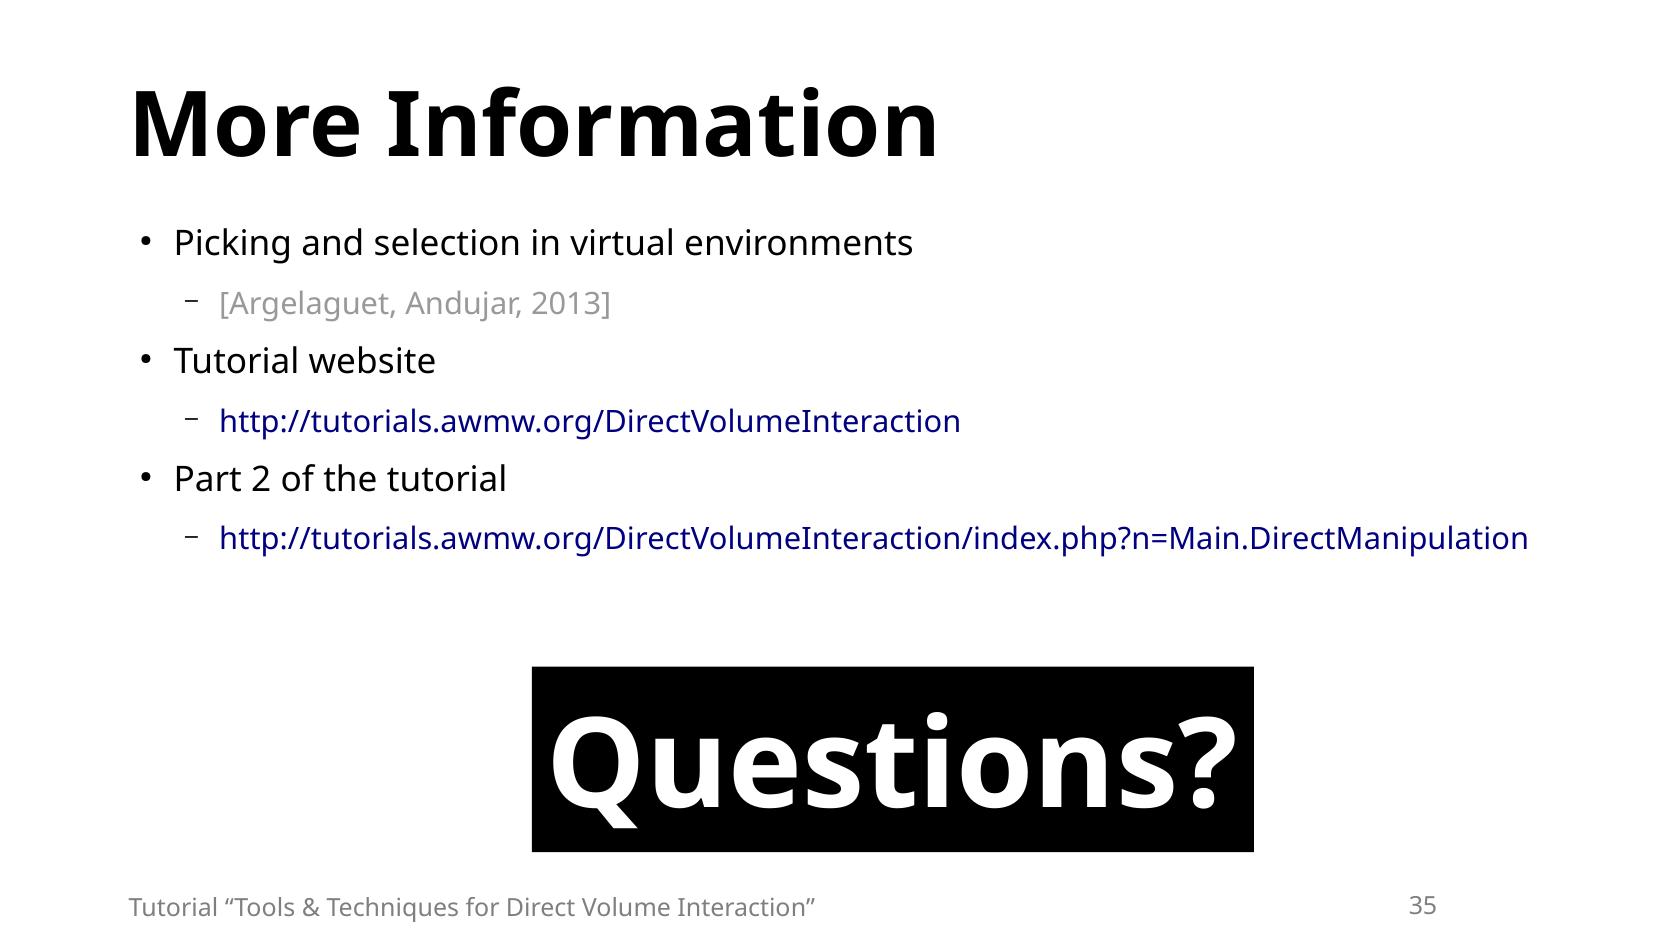

# More Information
Picking and selection in virtual environments
[Argelaguet, Andujar, 2013]
Tutorial website
http://tutorials.awmw.org/DirectVolumeInteraction
Part 2 of the tutorial
http://tutorials.awmw.org/DirectVolumeInteraction/index.php?n=Main.DirectManipulation
Questions?
35
Alexander Wiebel - Vortrag Fachhochschule Flensburg
2011-06-27